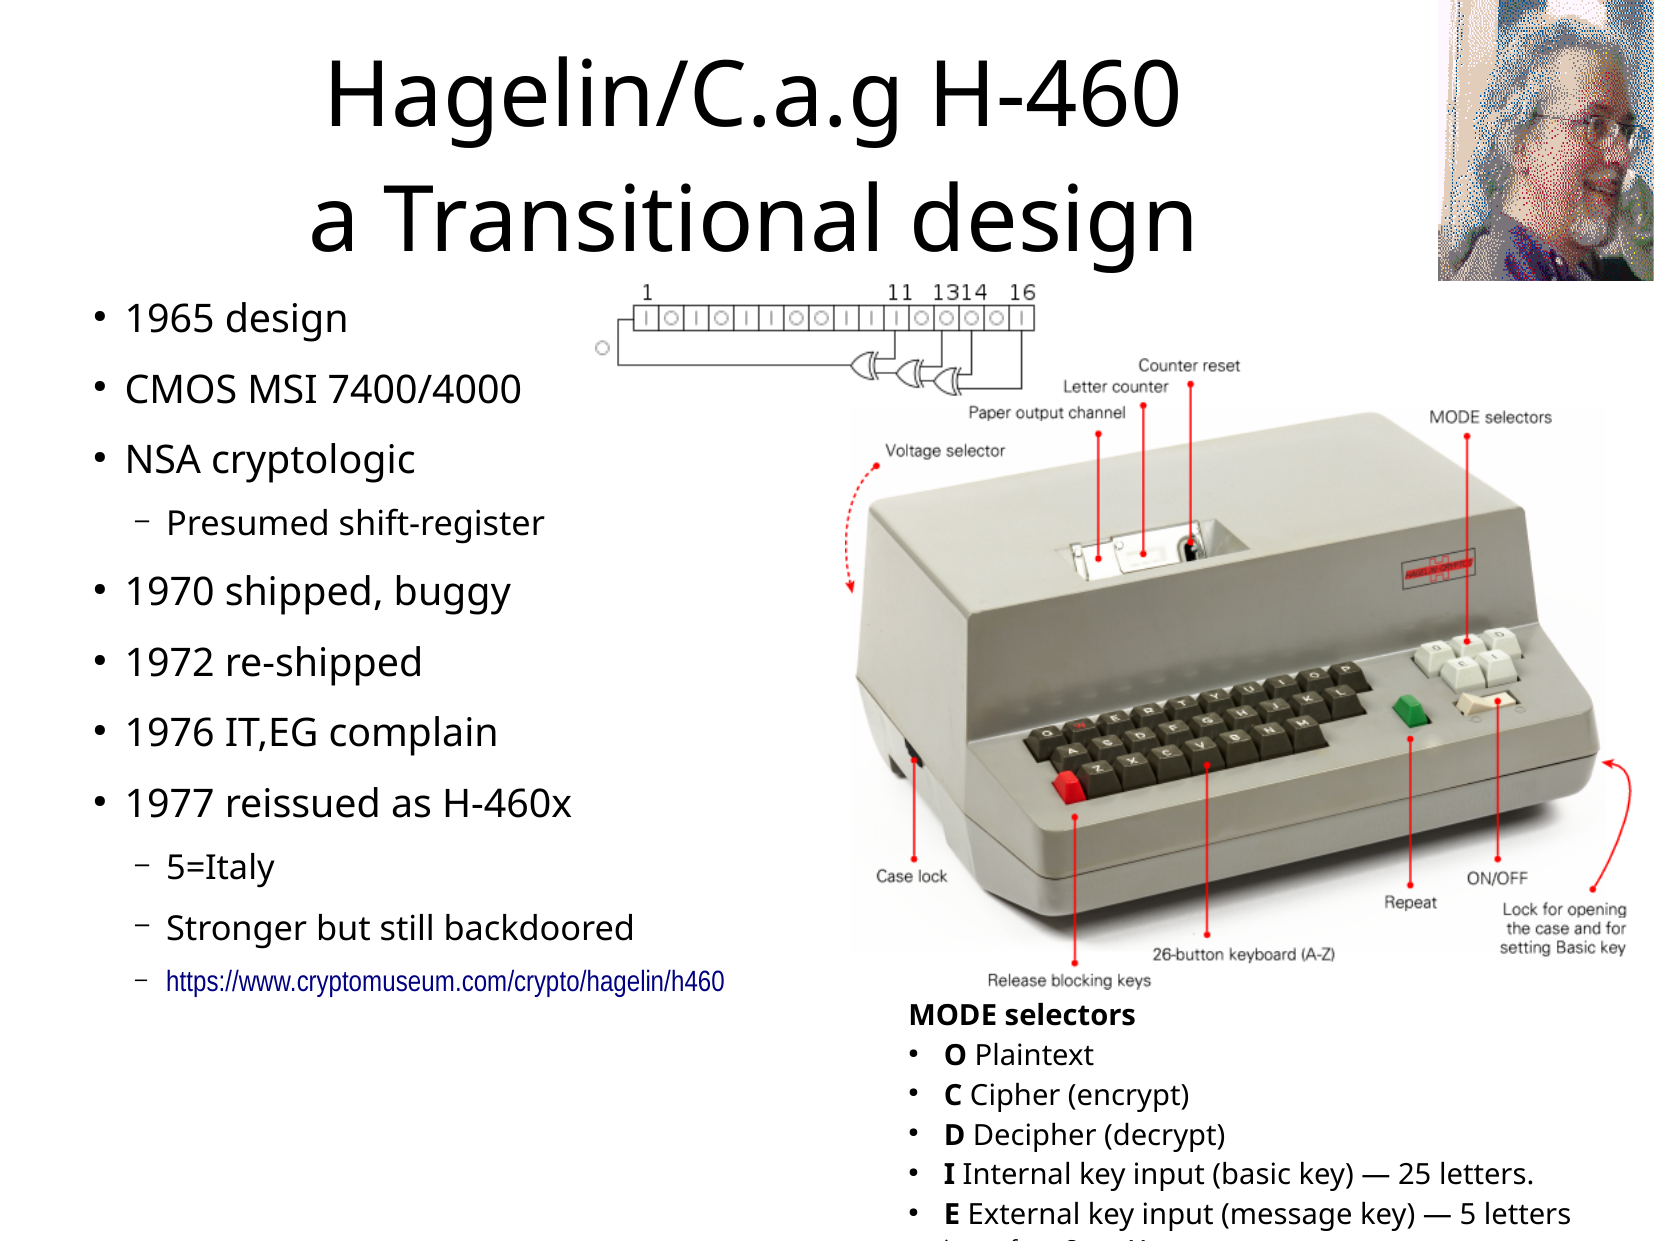

Hagelin/C.a.g H-460
a Transitional design
# 1965 design
CMOS MSI 7400/4000
NSA cryptologic
Presumed shift-register
1970 shipped, buggy
1972 re-shipped
1976 IT,EG complain
1977 reissued as H-460x
5=Italy
Stronger but still backdoored
https://www.cryptomuseum.com/crypto/hagelin/h460
MODE selectors
O Plaintext
C Cipher (encrypt)
D Decipher (decrypt)
I Internal key input (basic key) — 25 letters.
E External key input (message key) — 5 letters
image from CryptoMuseum.com